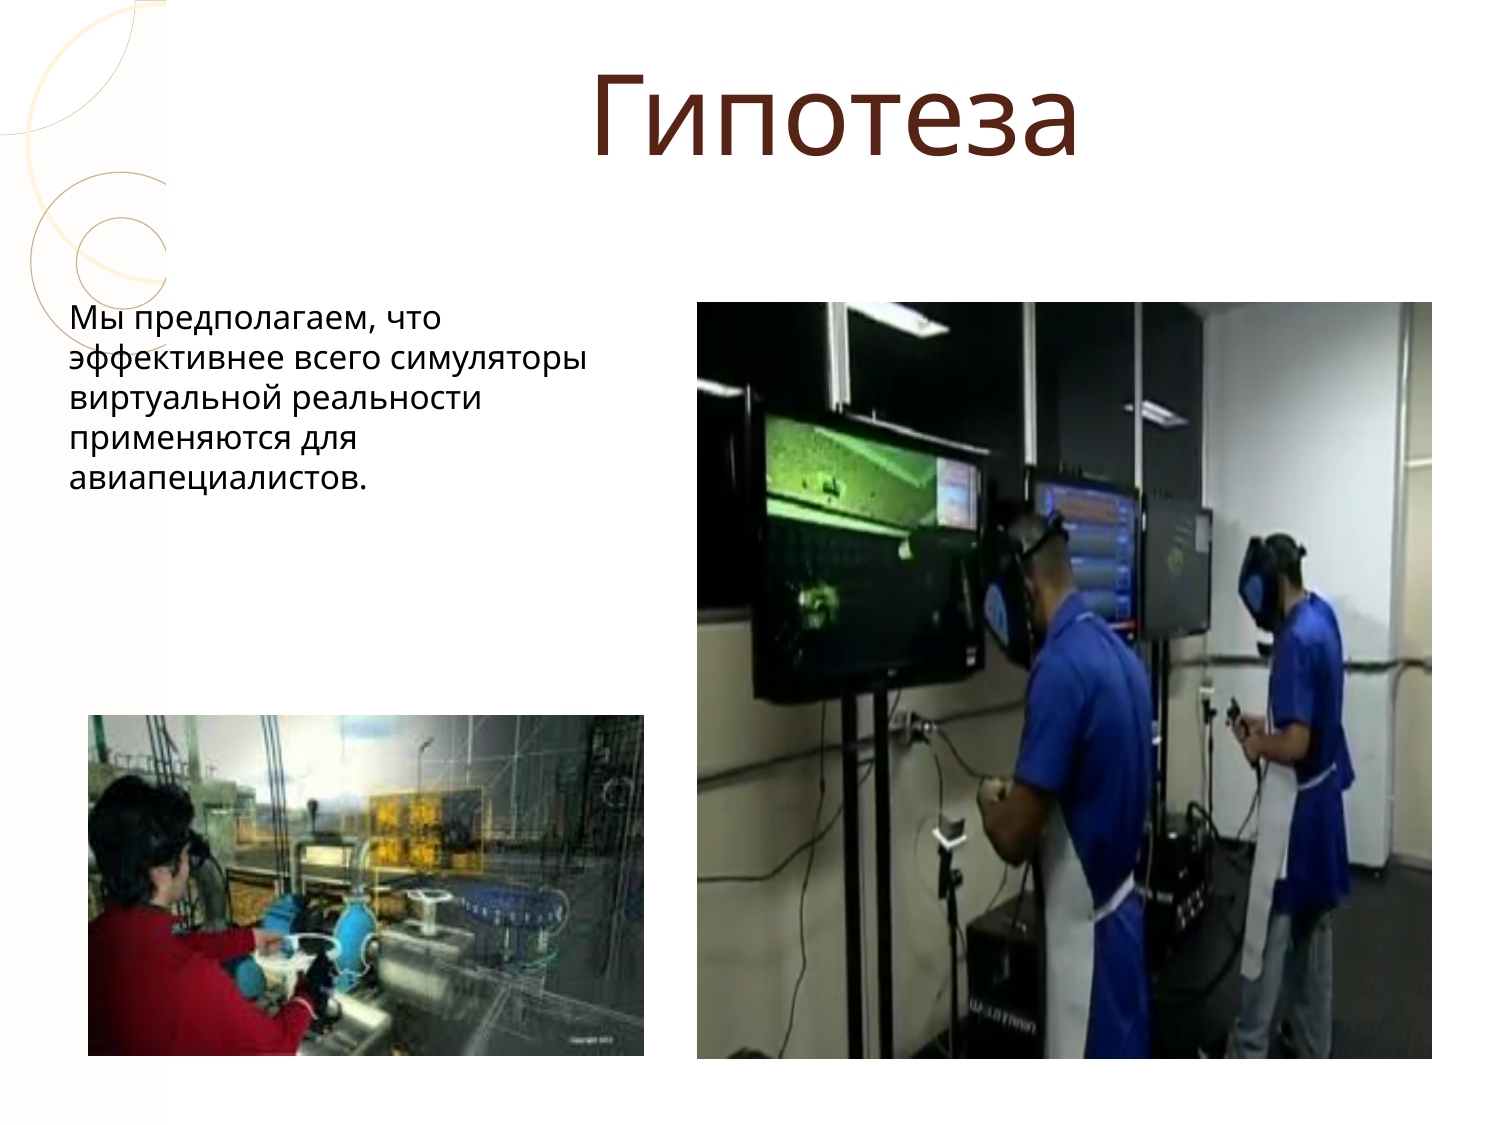

# Гипотеза
Мы предполагаем, что эффективнее всего симуляторы виртуальной реальности применяются для авиапециалистов.